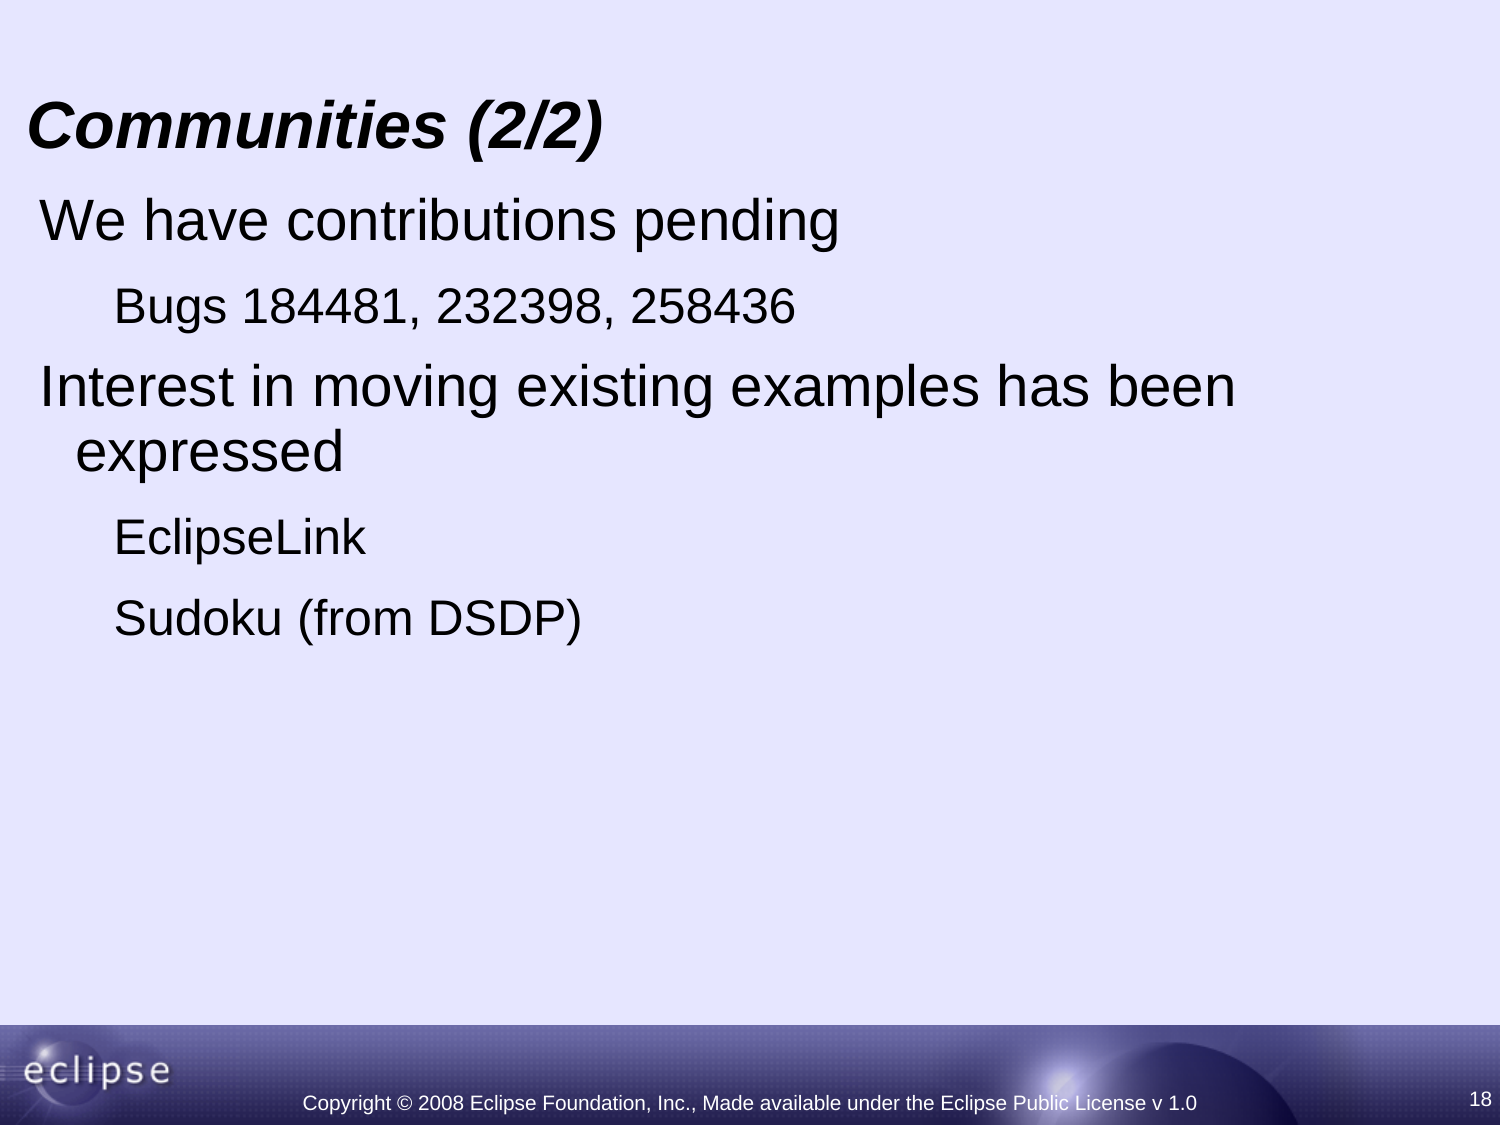

# Communities (2/2)
We have contributions pending
Bugs 184481, 232398, 258436
Interest in moving existing examples has been expressed
EclipseLink
Sudoku (from DSDP)
18